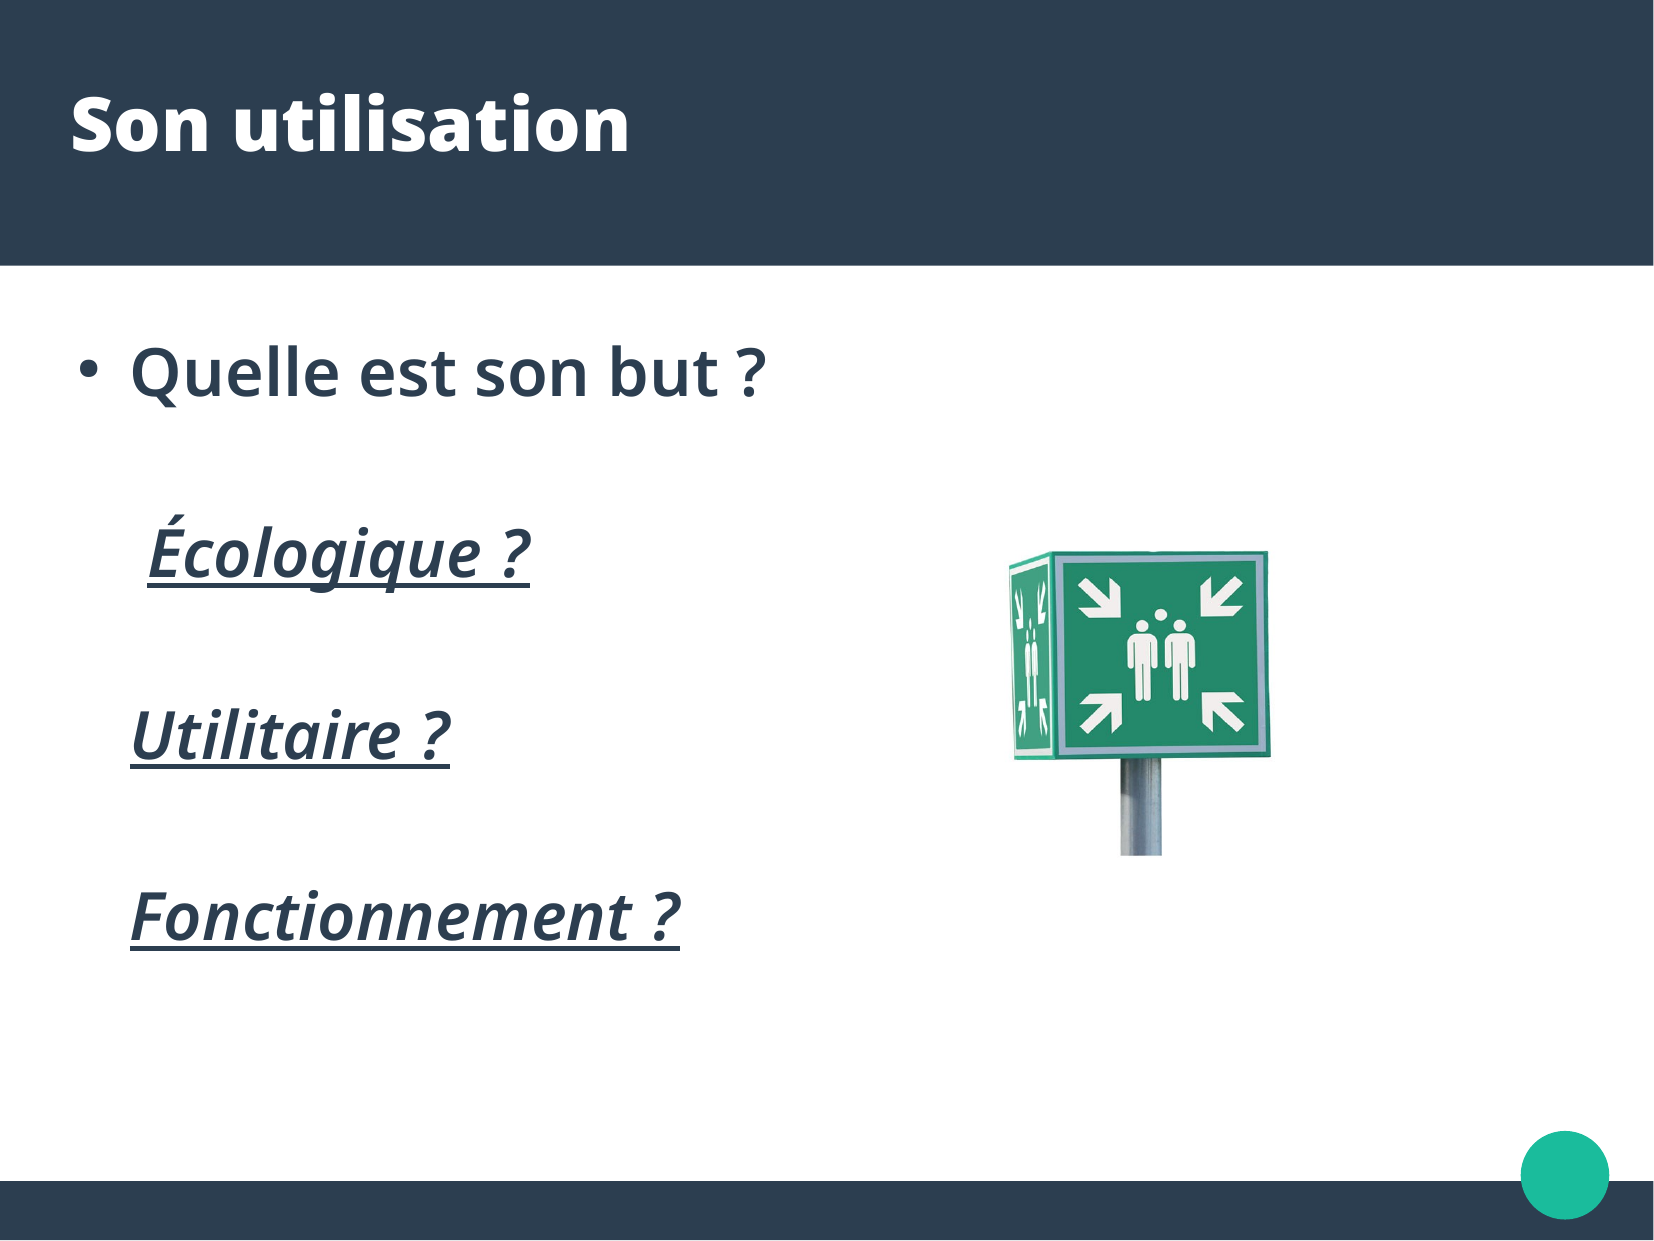

# Son utilisation
Quelle est son but ?
 Écologique ?
Utilitaire ?
Fonctionnement ?